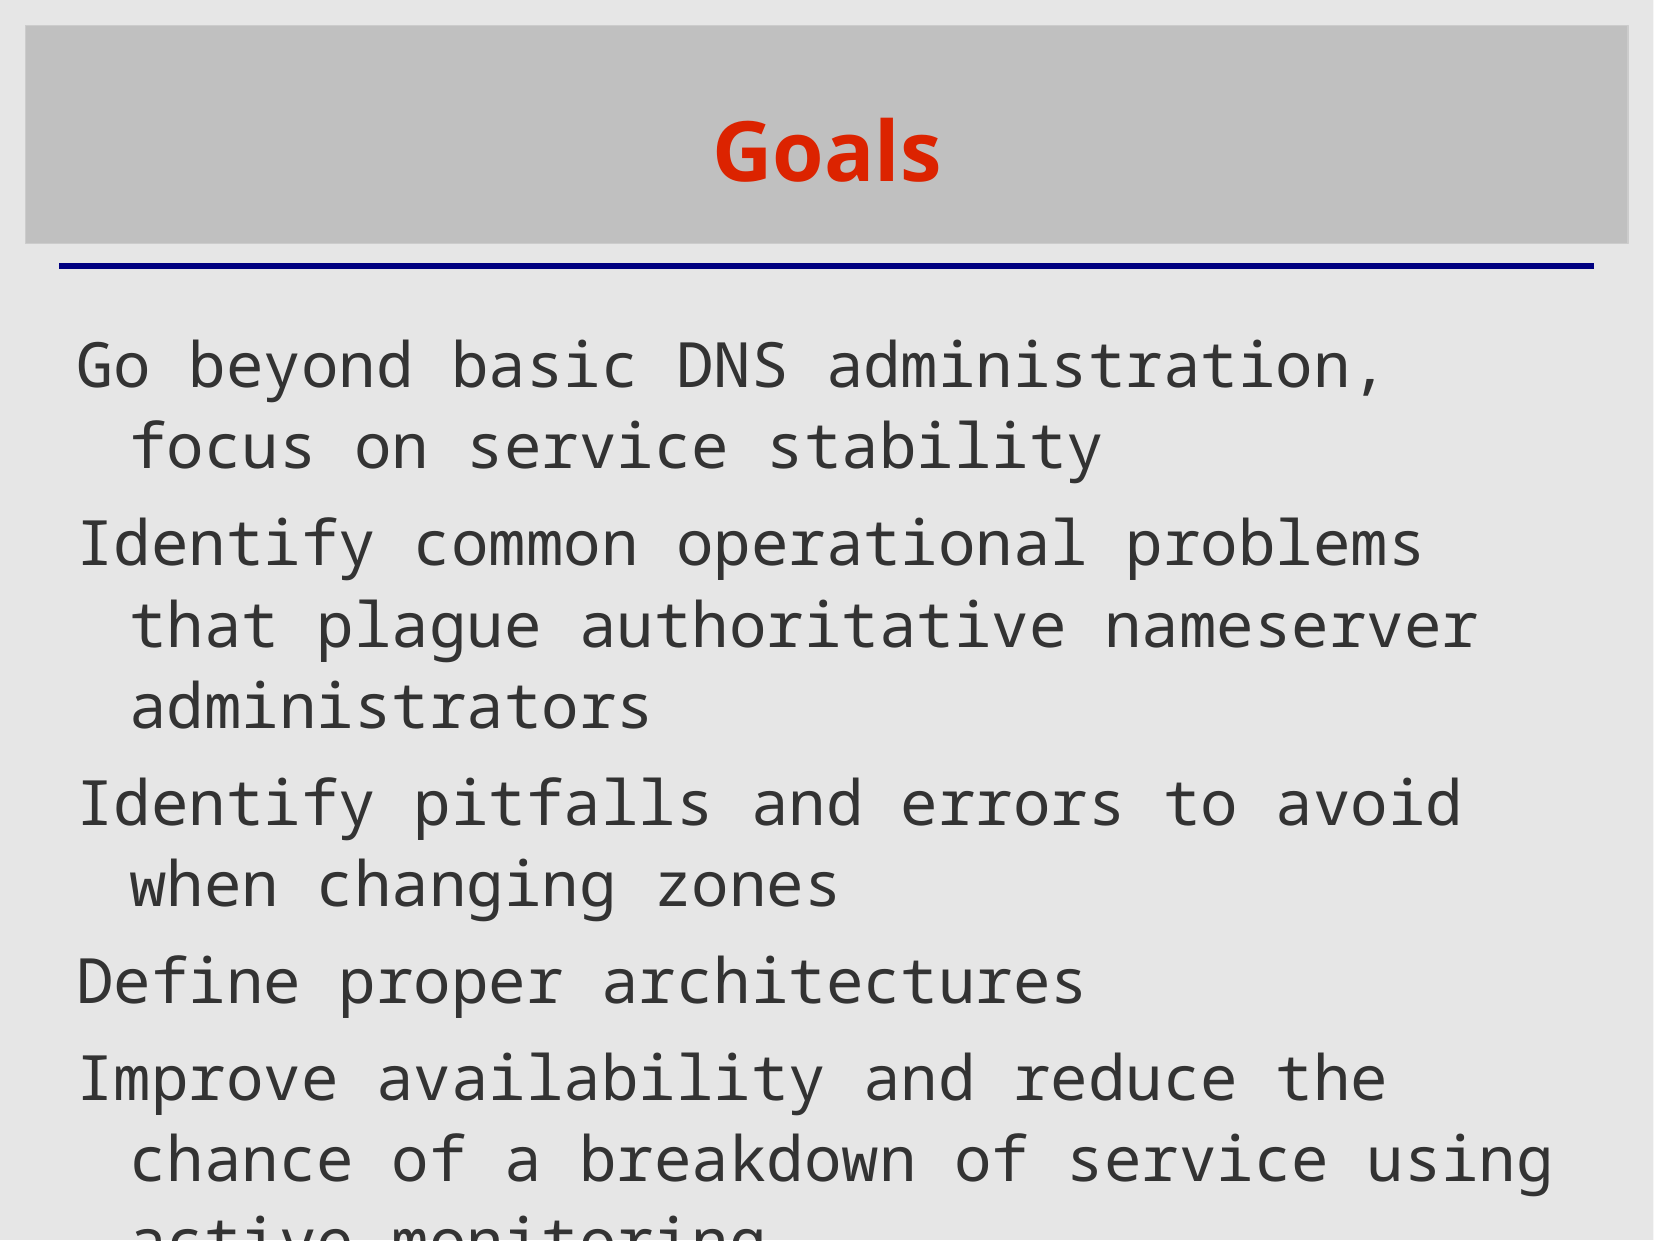

# Goals
Go beyond basic DNS administration, focus on service stability
Identify common operational problems that plague authoritative nameserver administrators
Identify pitfalls and errors to avoid when changing zones
Define proper architectures
Improve availability and reduce the chance of a breakdown of service using active monitoring